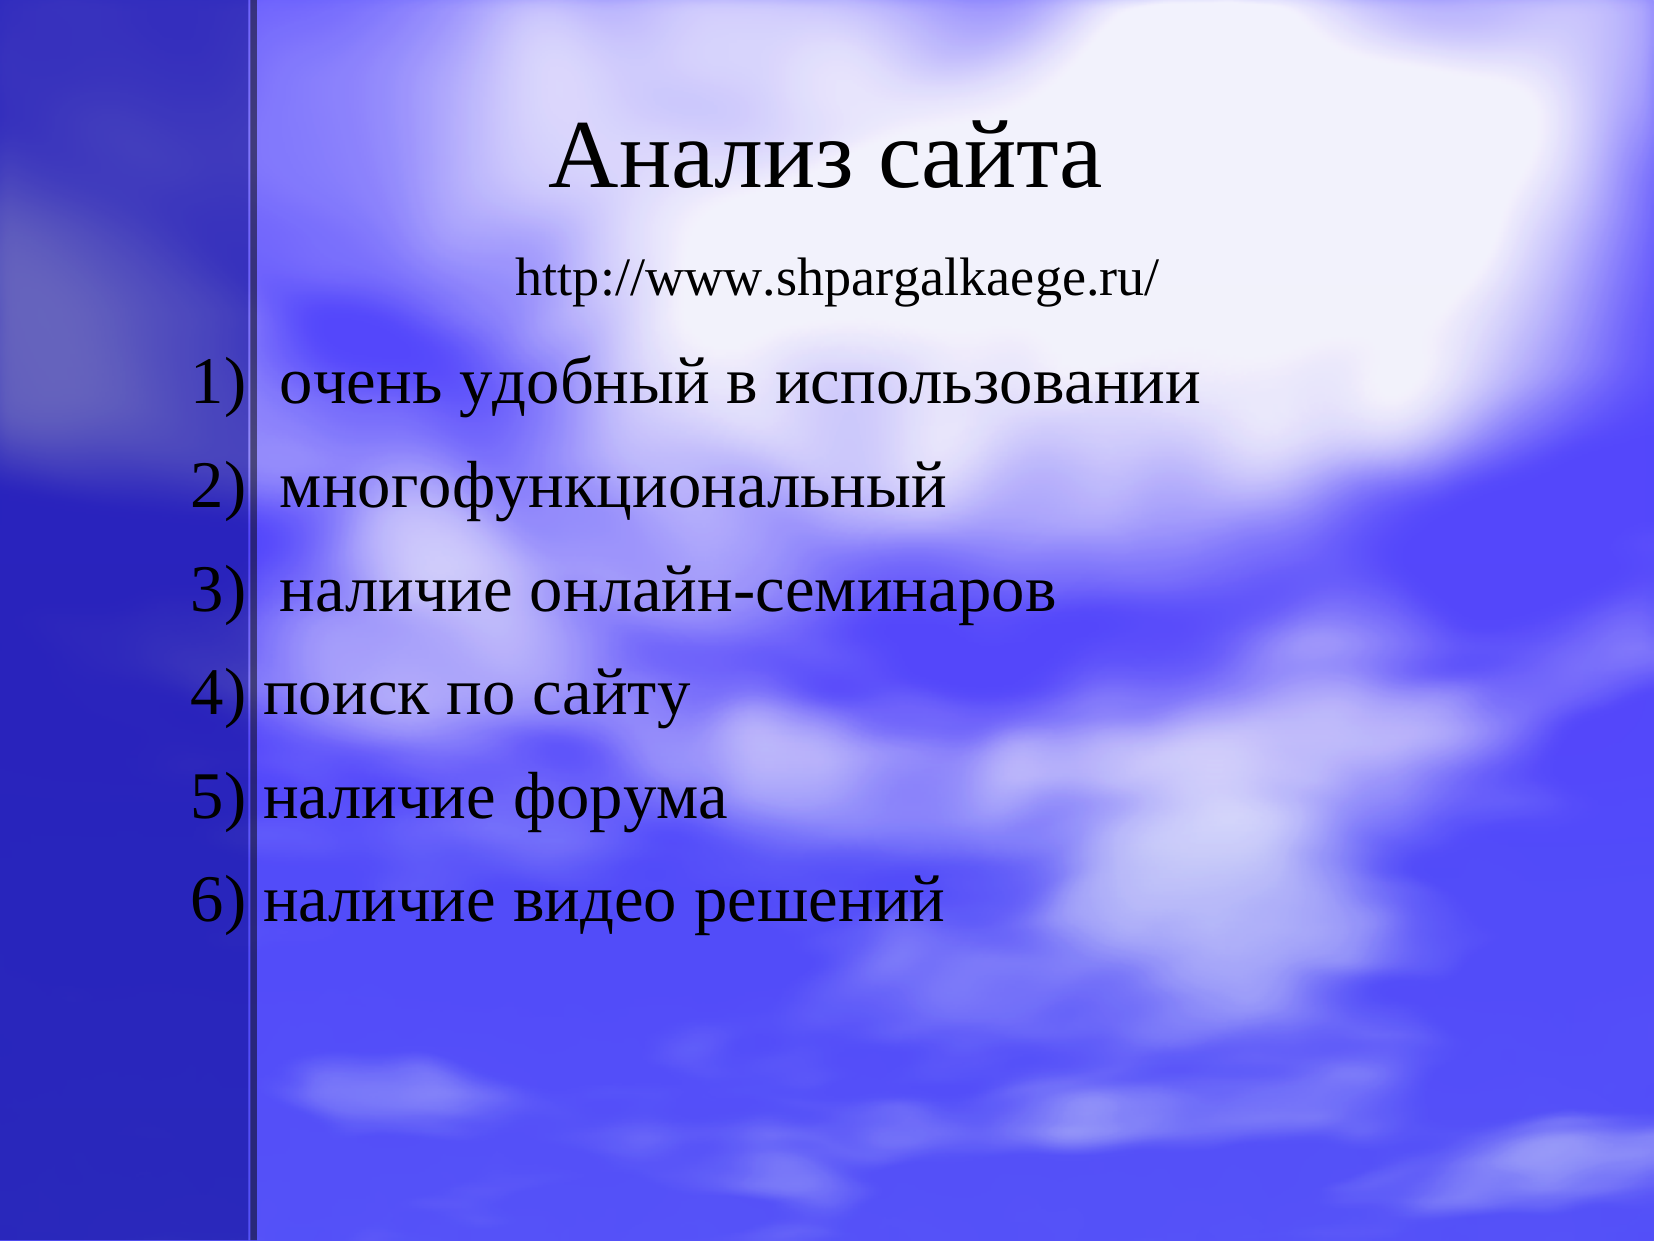

# Анализ сайта http://www.shpargalkaege.ru/
1) очень удобный в использовании
2) многофункциональный
3) наличие онлайн-семинаров
4) поиск по сайту
5) наличие форума
6) наличие видео решений